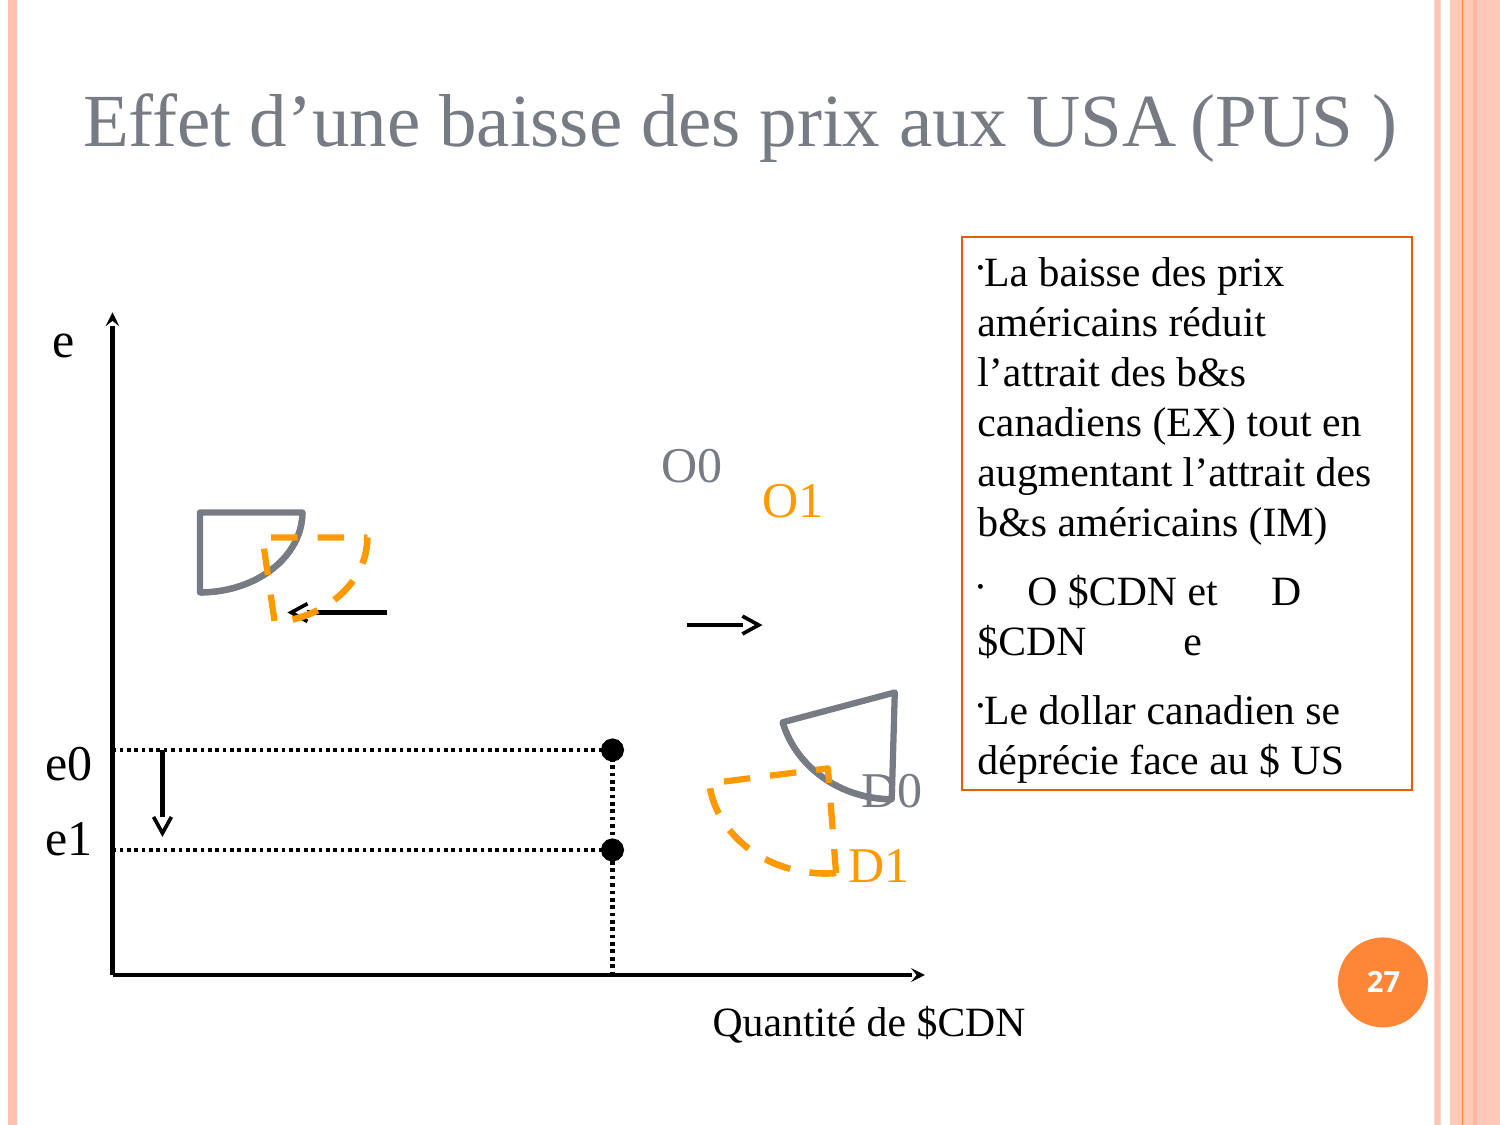

Effet d’une baisse des prix aux USA (PUS )
La baisse des prix américains réduit l’attrait des b&s canadiens (EX) tout en augmentant l’attrait des b&s américains (IM)
 O $CDN et  D $CDN   e
Le dollar canadien se déprécie face au $ US
e
O0
O1
e0
D0
e1
D1
Quantité de $CDN